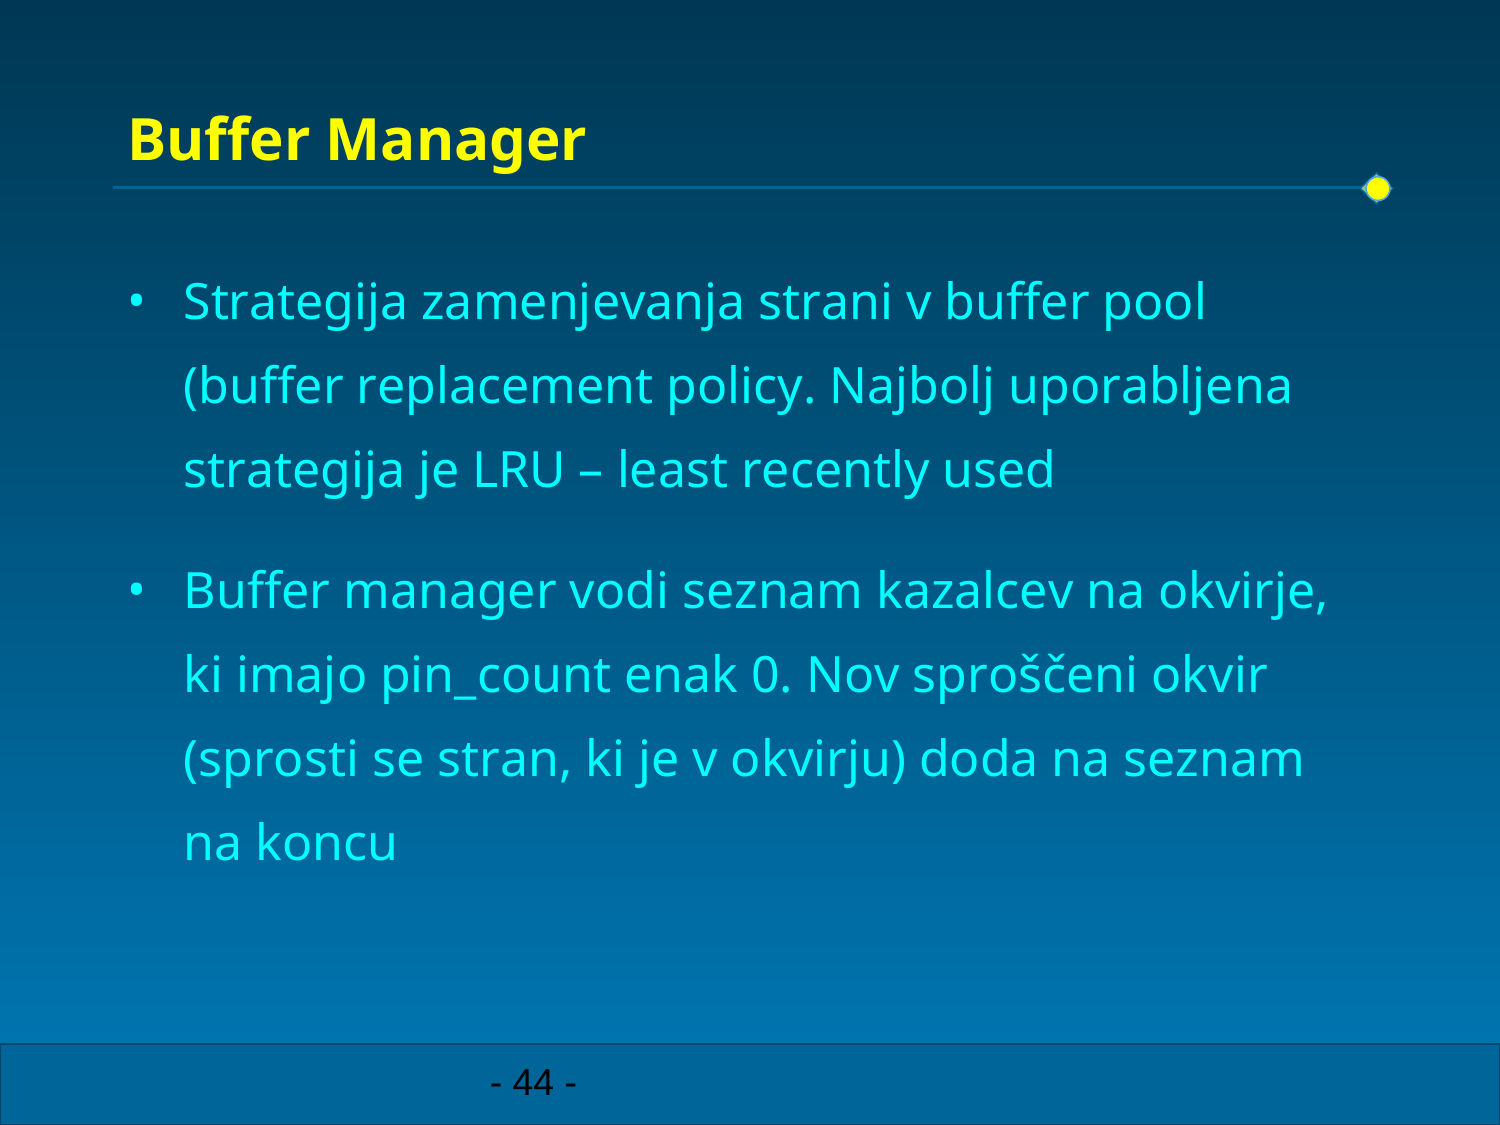

# Buffer Manager
Strategija zamenjevanja strani v buffer pool (buffer replacement policy. Najbolj uporabljena strategija je LRU – least recently used
Buffer manager vodi seznam kazalcev na okvirje, ki imajo pin_count enak 0. Nov sproščeni okvir (sprosti se stran, ki je v okvirju) doda na seznam na koncu